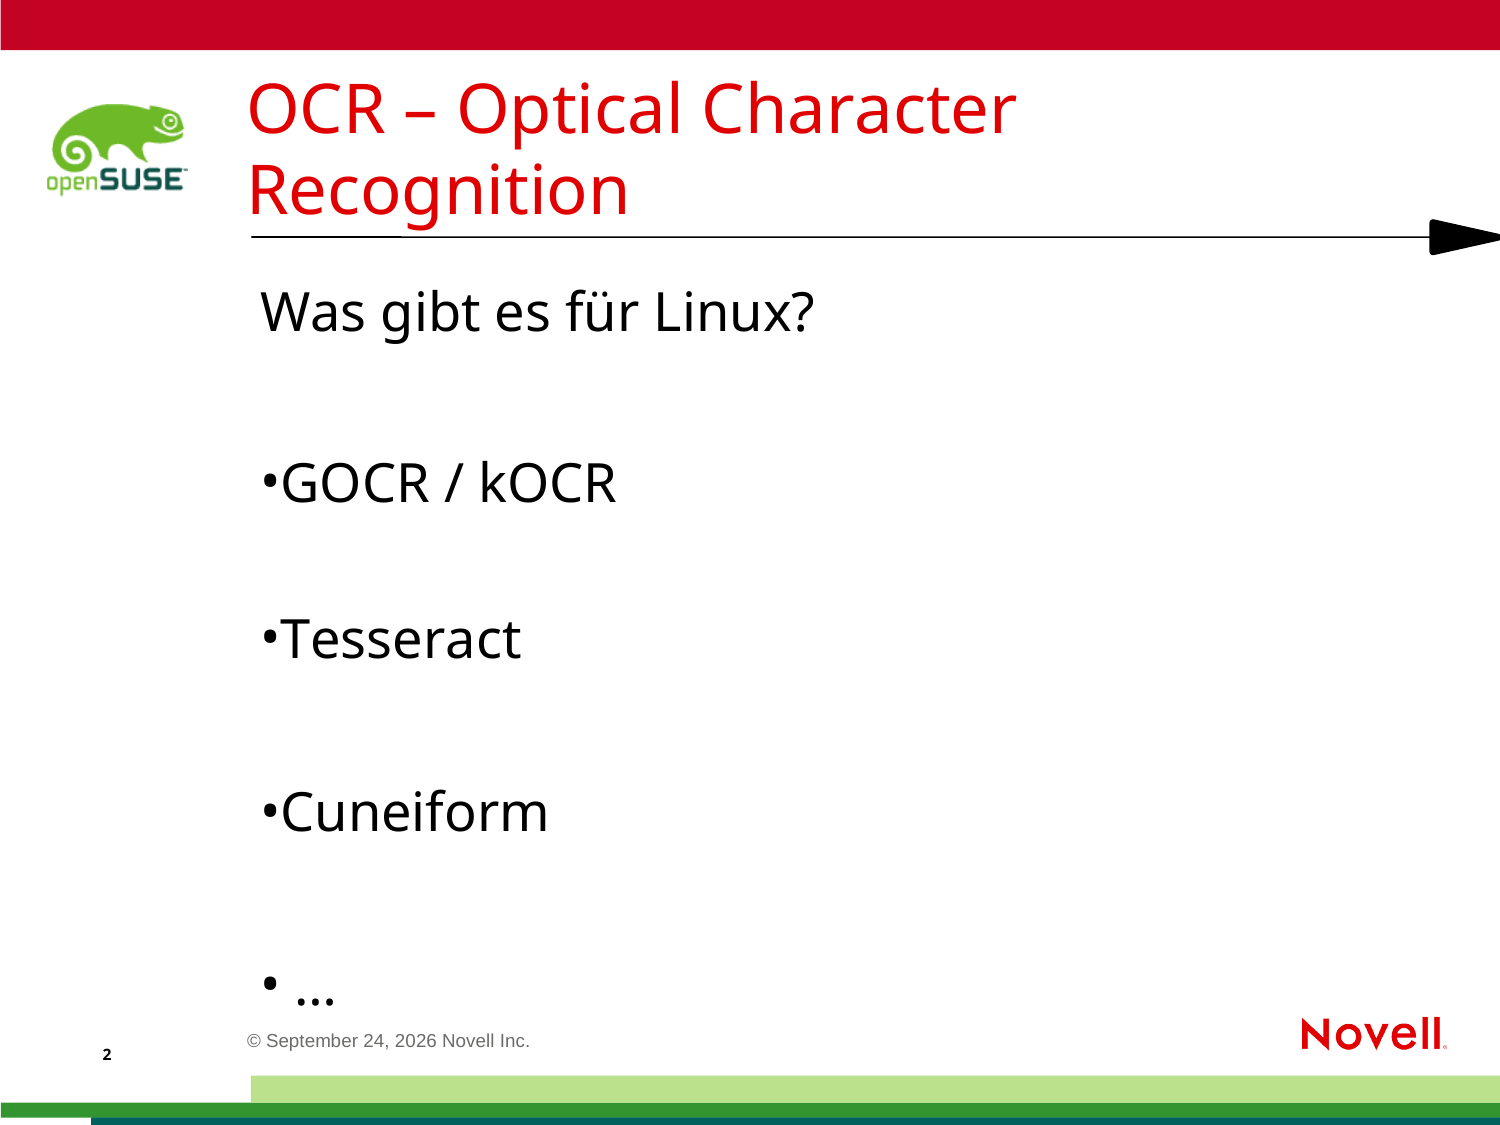

# OCR – Optical Character Recognition
Was gibt es für Linux?
GOCR / kOCR
Tesseract
Cuneiform
 …